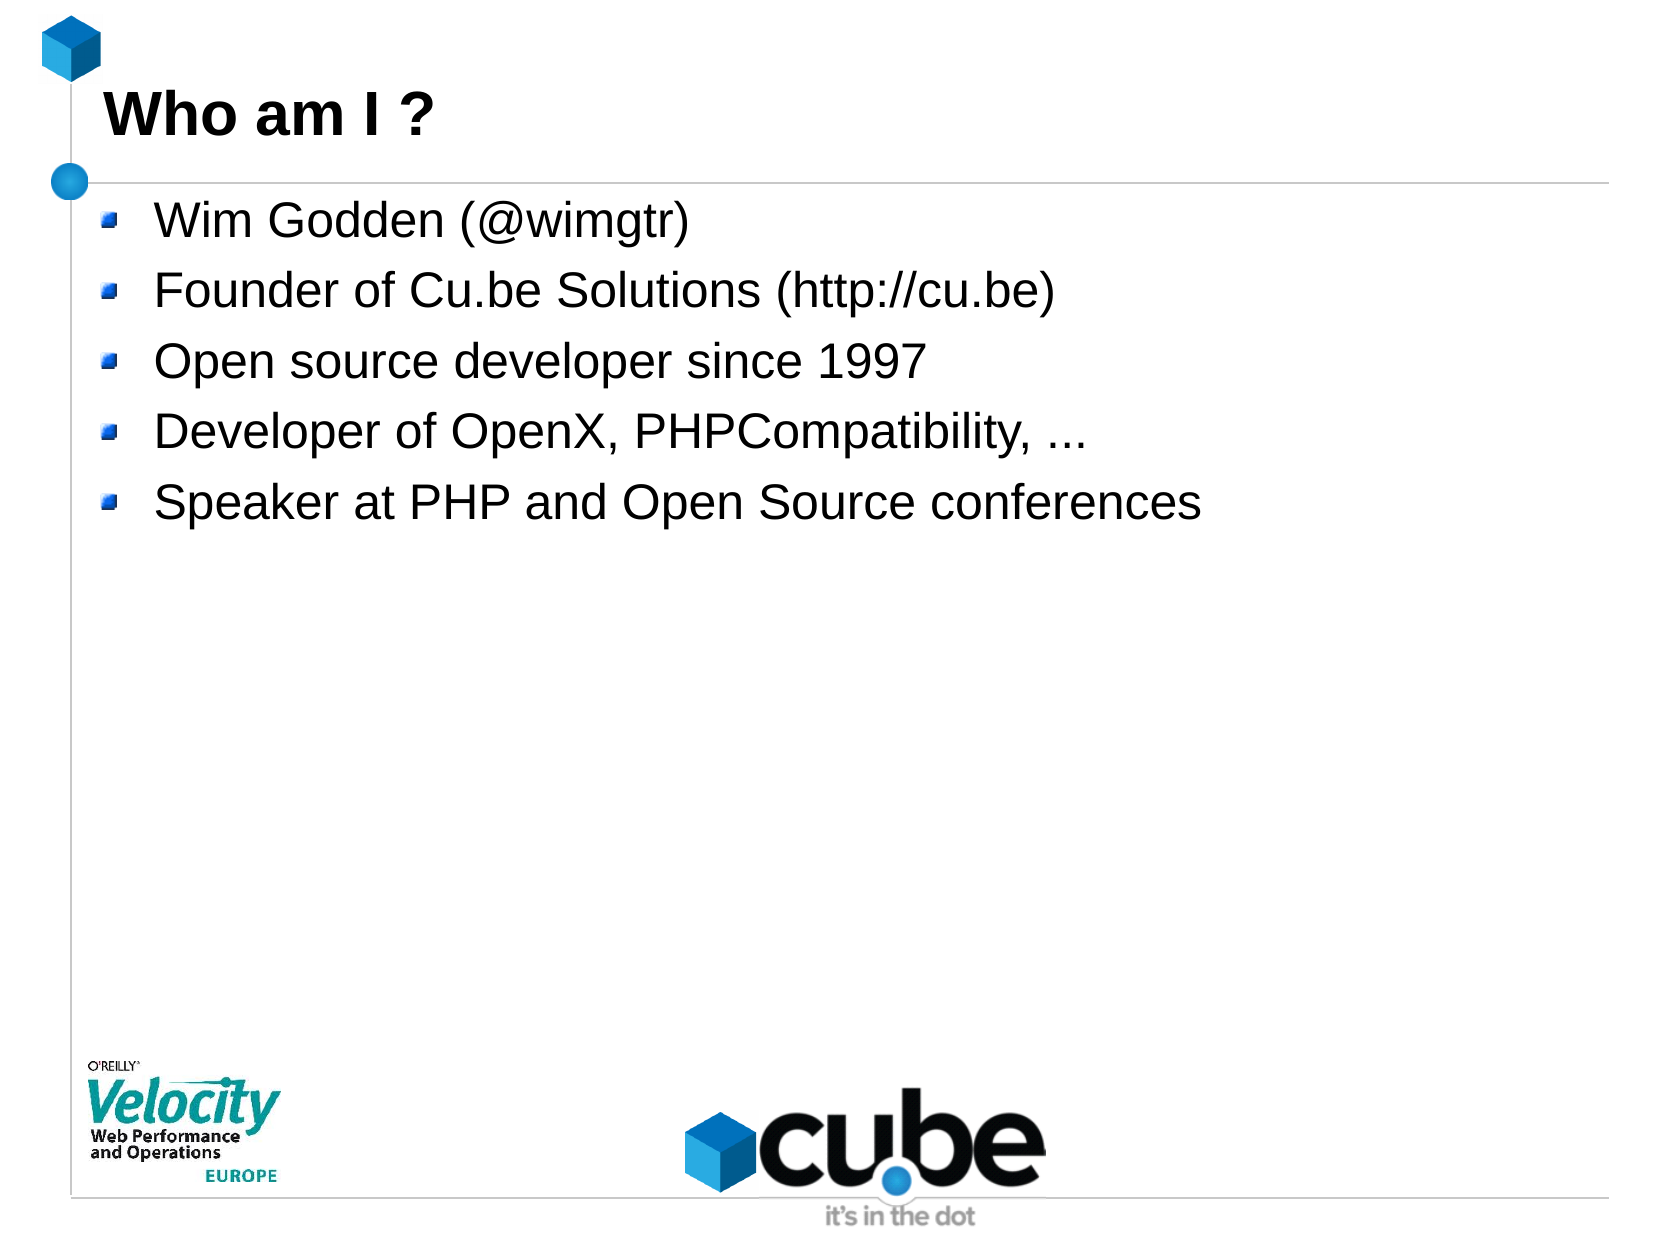

# Who am I ?
Wim Godden (@wimgtr)
Founder of Cu.be Solutions (http://cu.be)
Open source developer since 1997
Developer of OpenX, PHPCompatibility, ...
Speaker at PHP and Open Source conferences